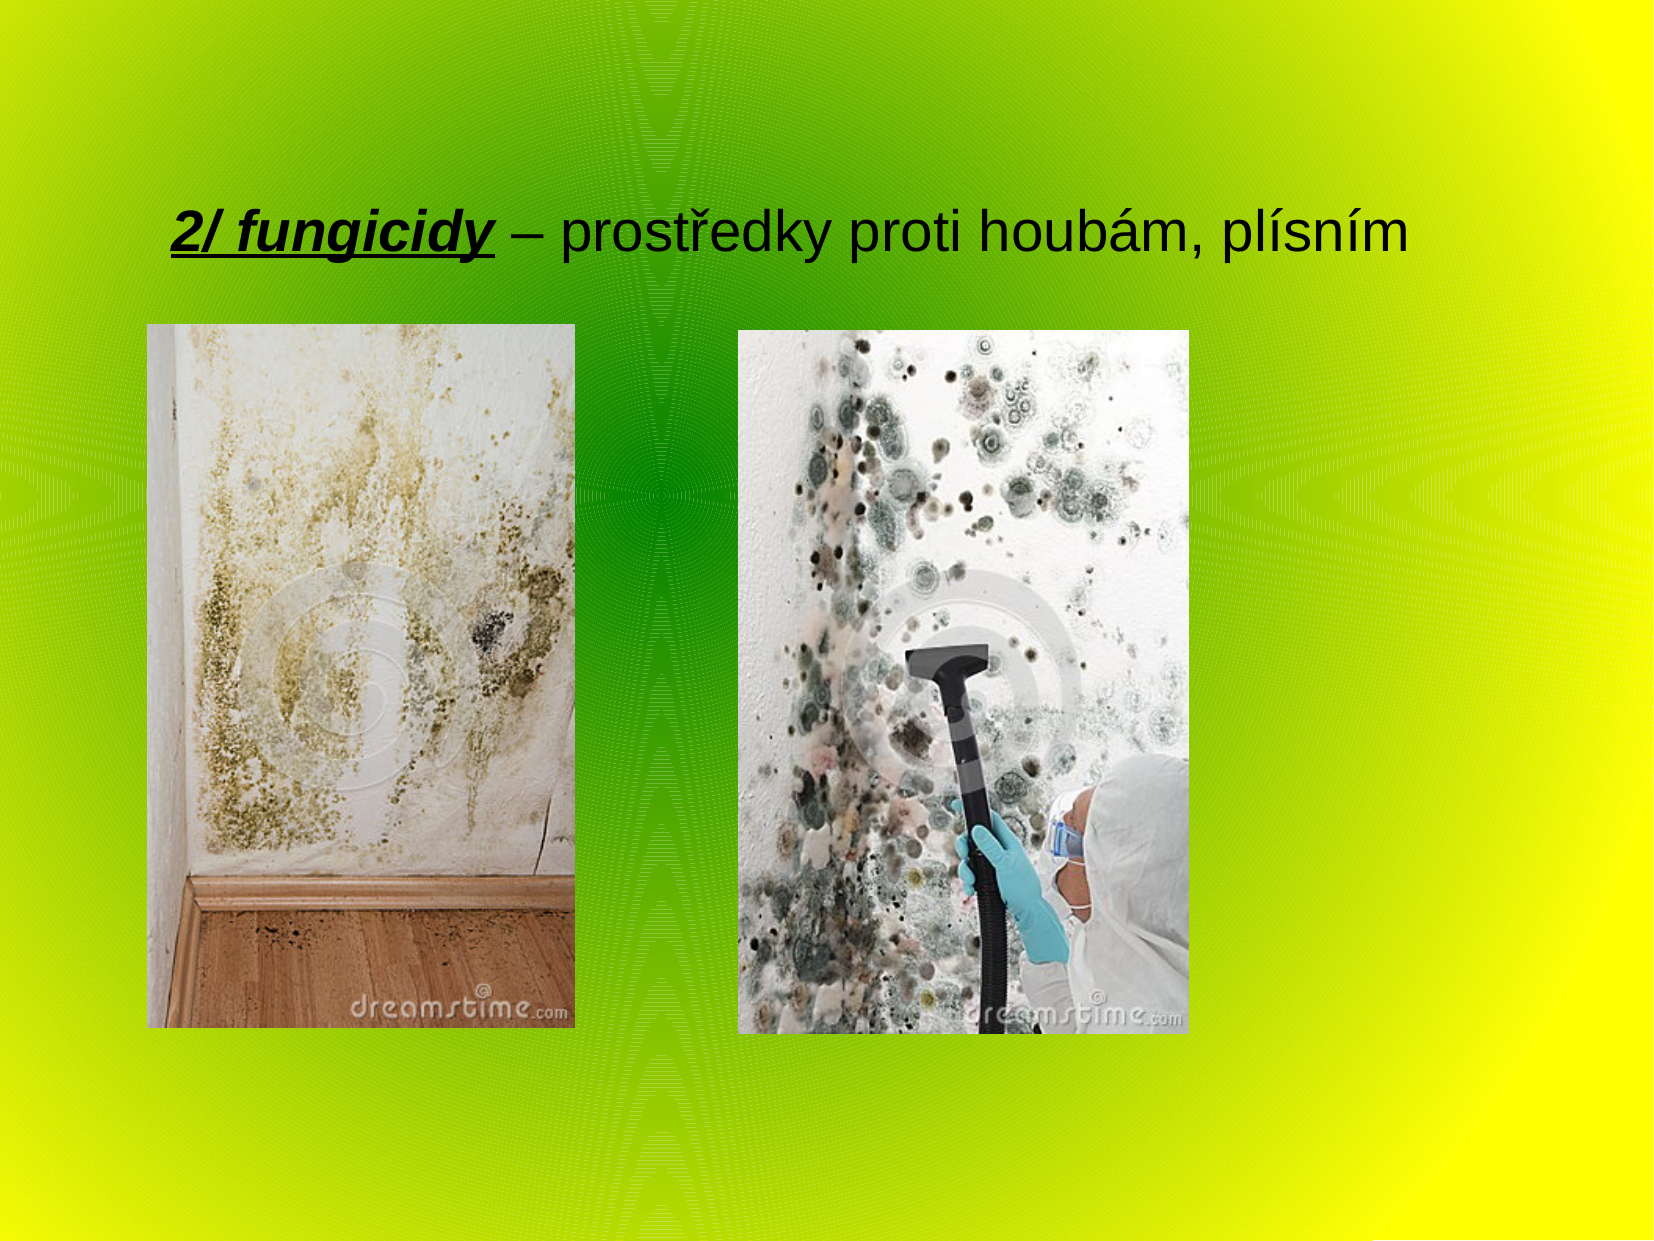

# 2/ fungicidy – prostředky proti houbám, plísním